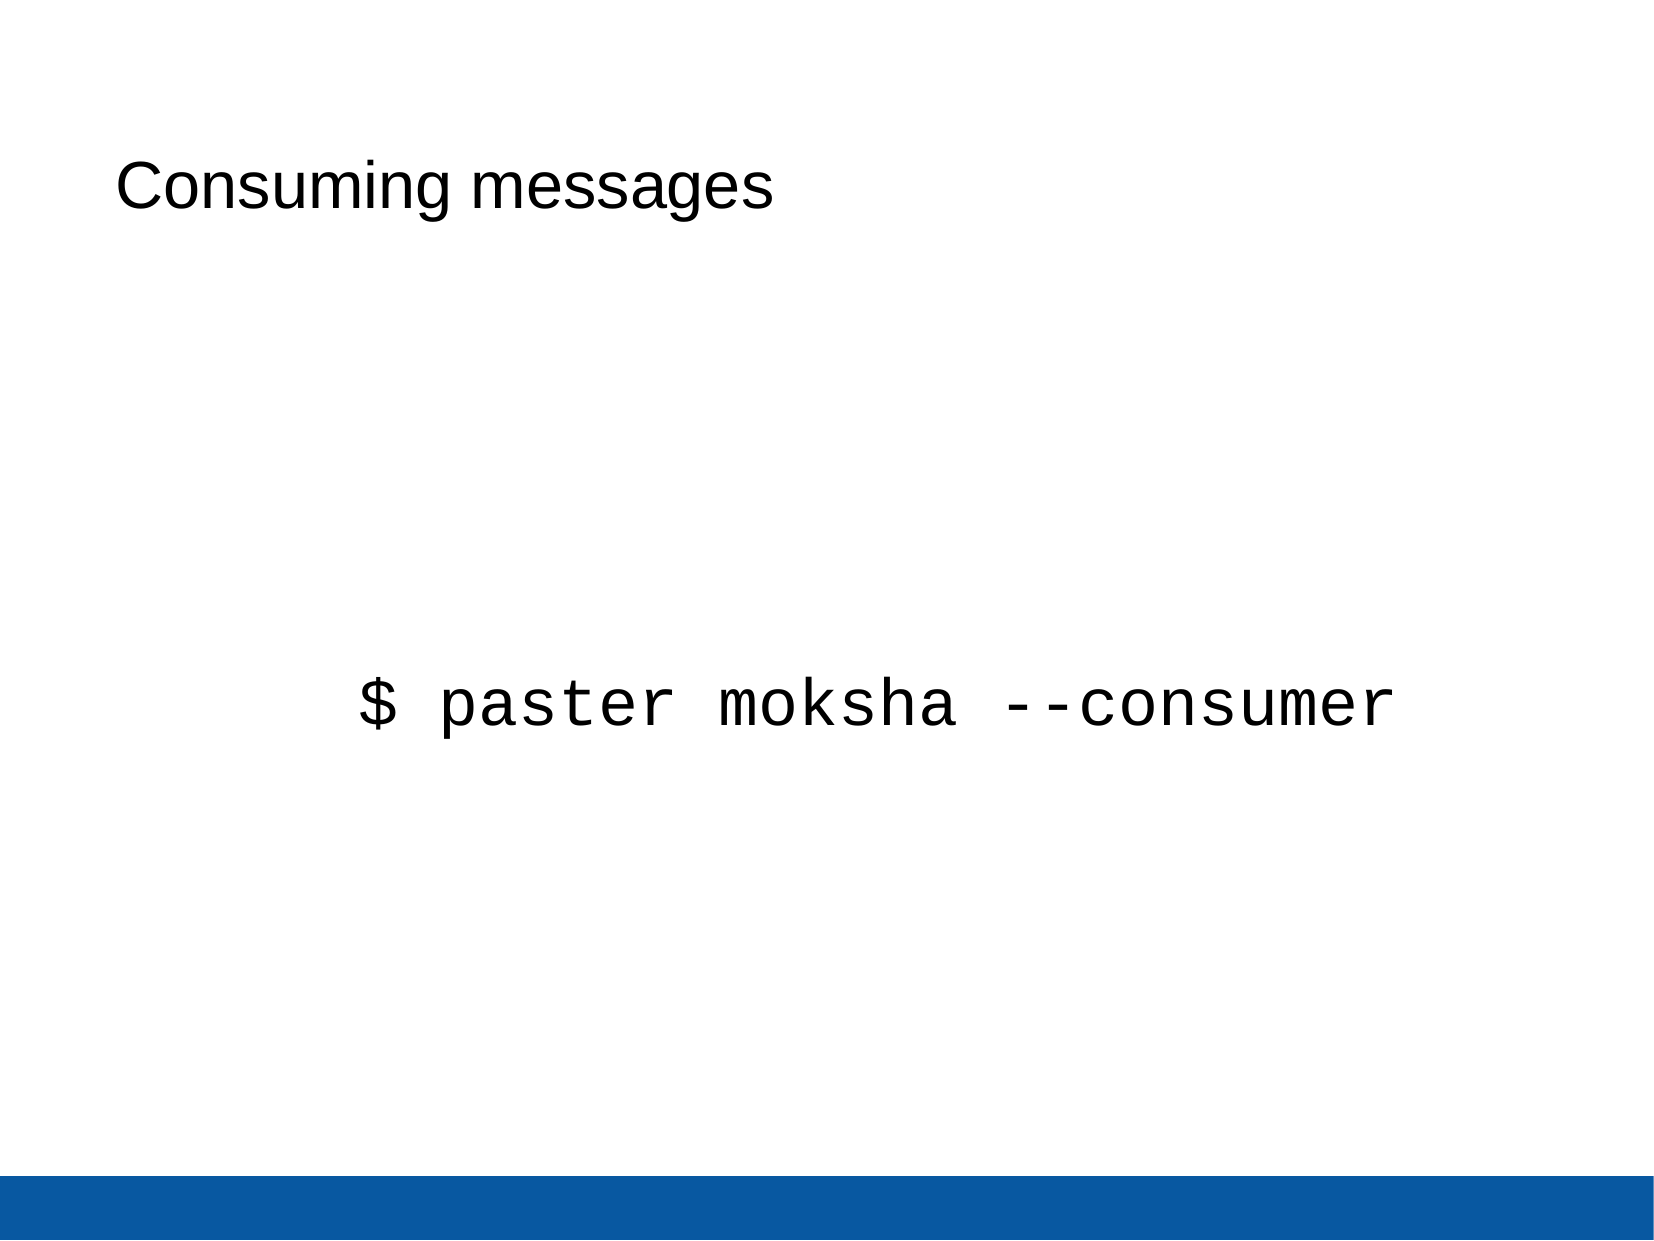

Consuming messages
# $ paster moksha --consumer